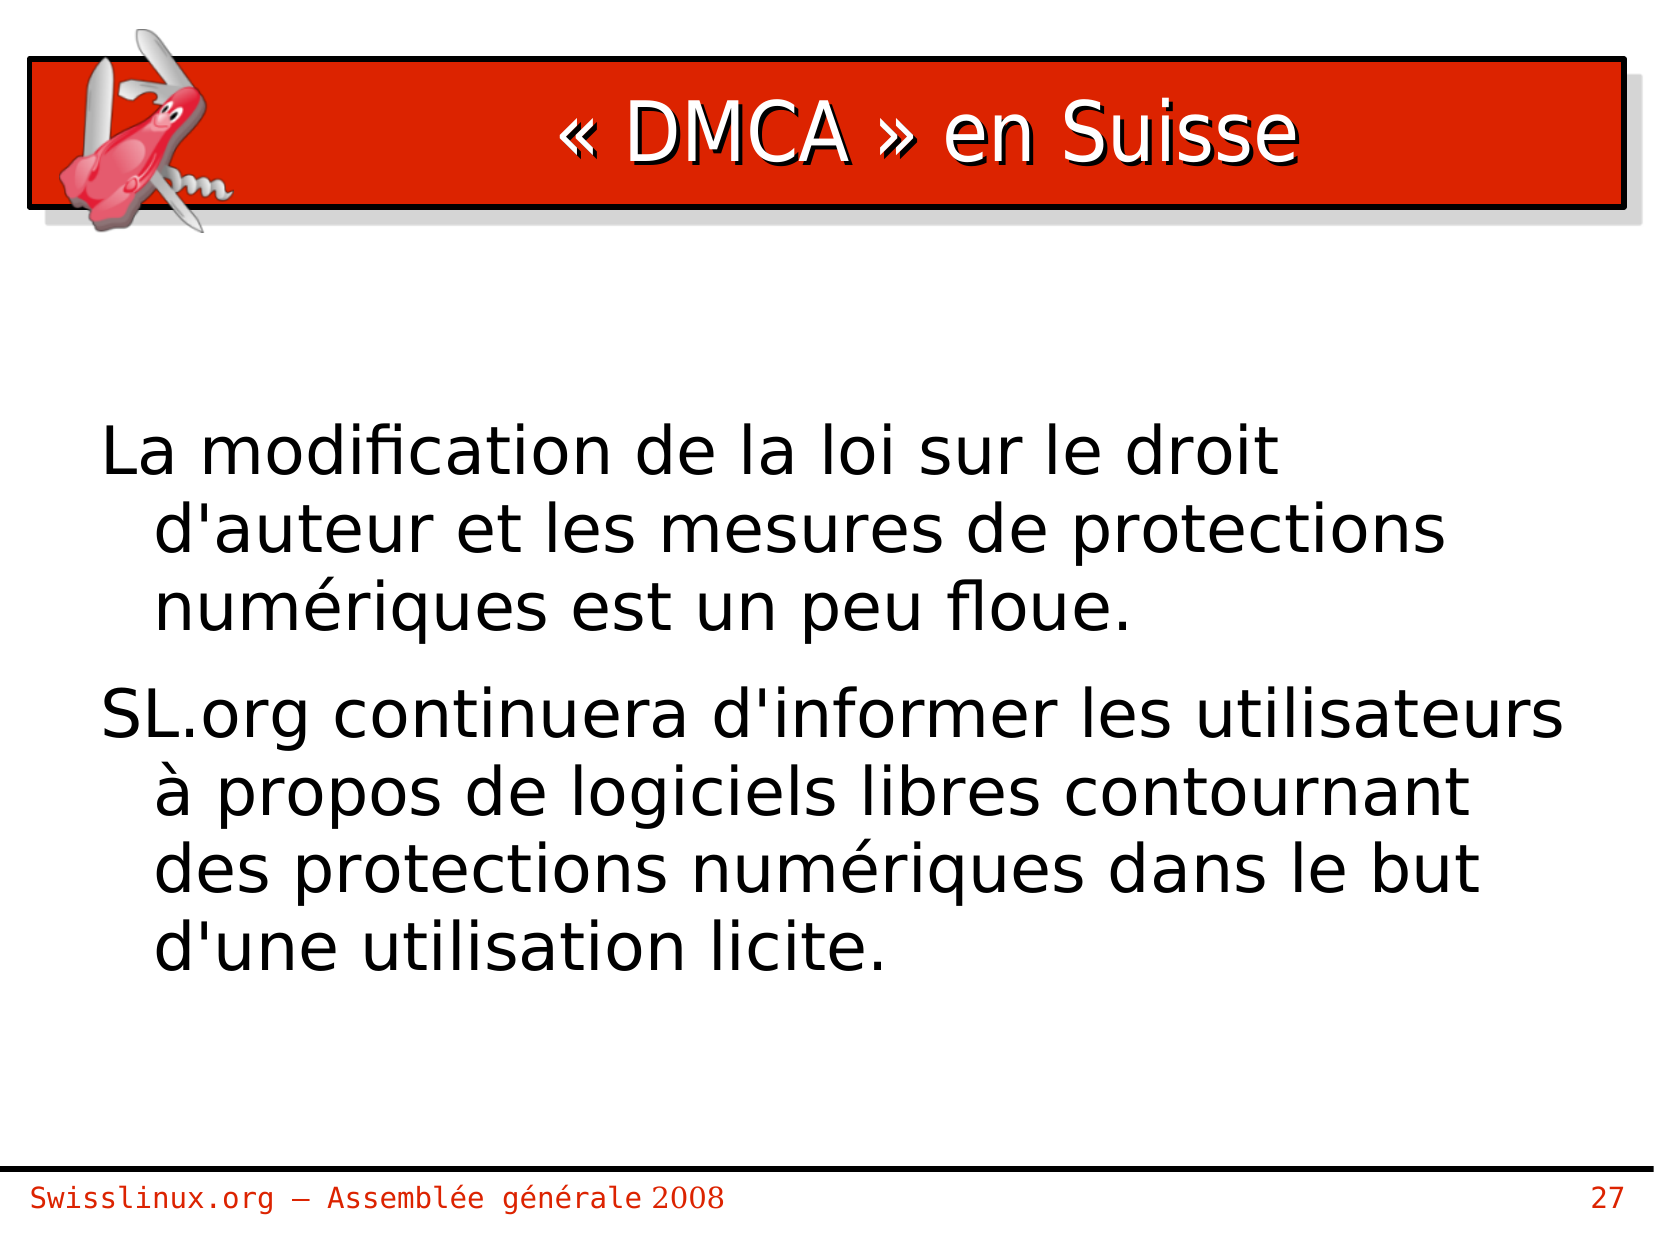

# « DMCA » en Suisse
La modification de la loi sur le droit d'auteur et les mesures de protections numériques est un peu floue.
SL.org continuera d'informer les utilisateurs à propos de logiciels libres contournant des protections numériques dans le but d'une utilisation licite.
26 Janvier 2007
27